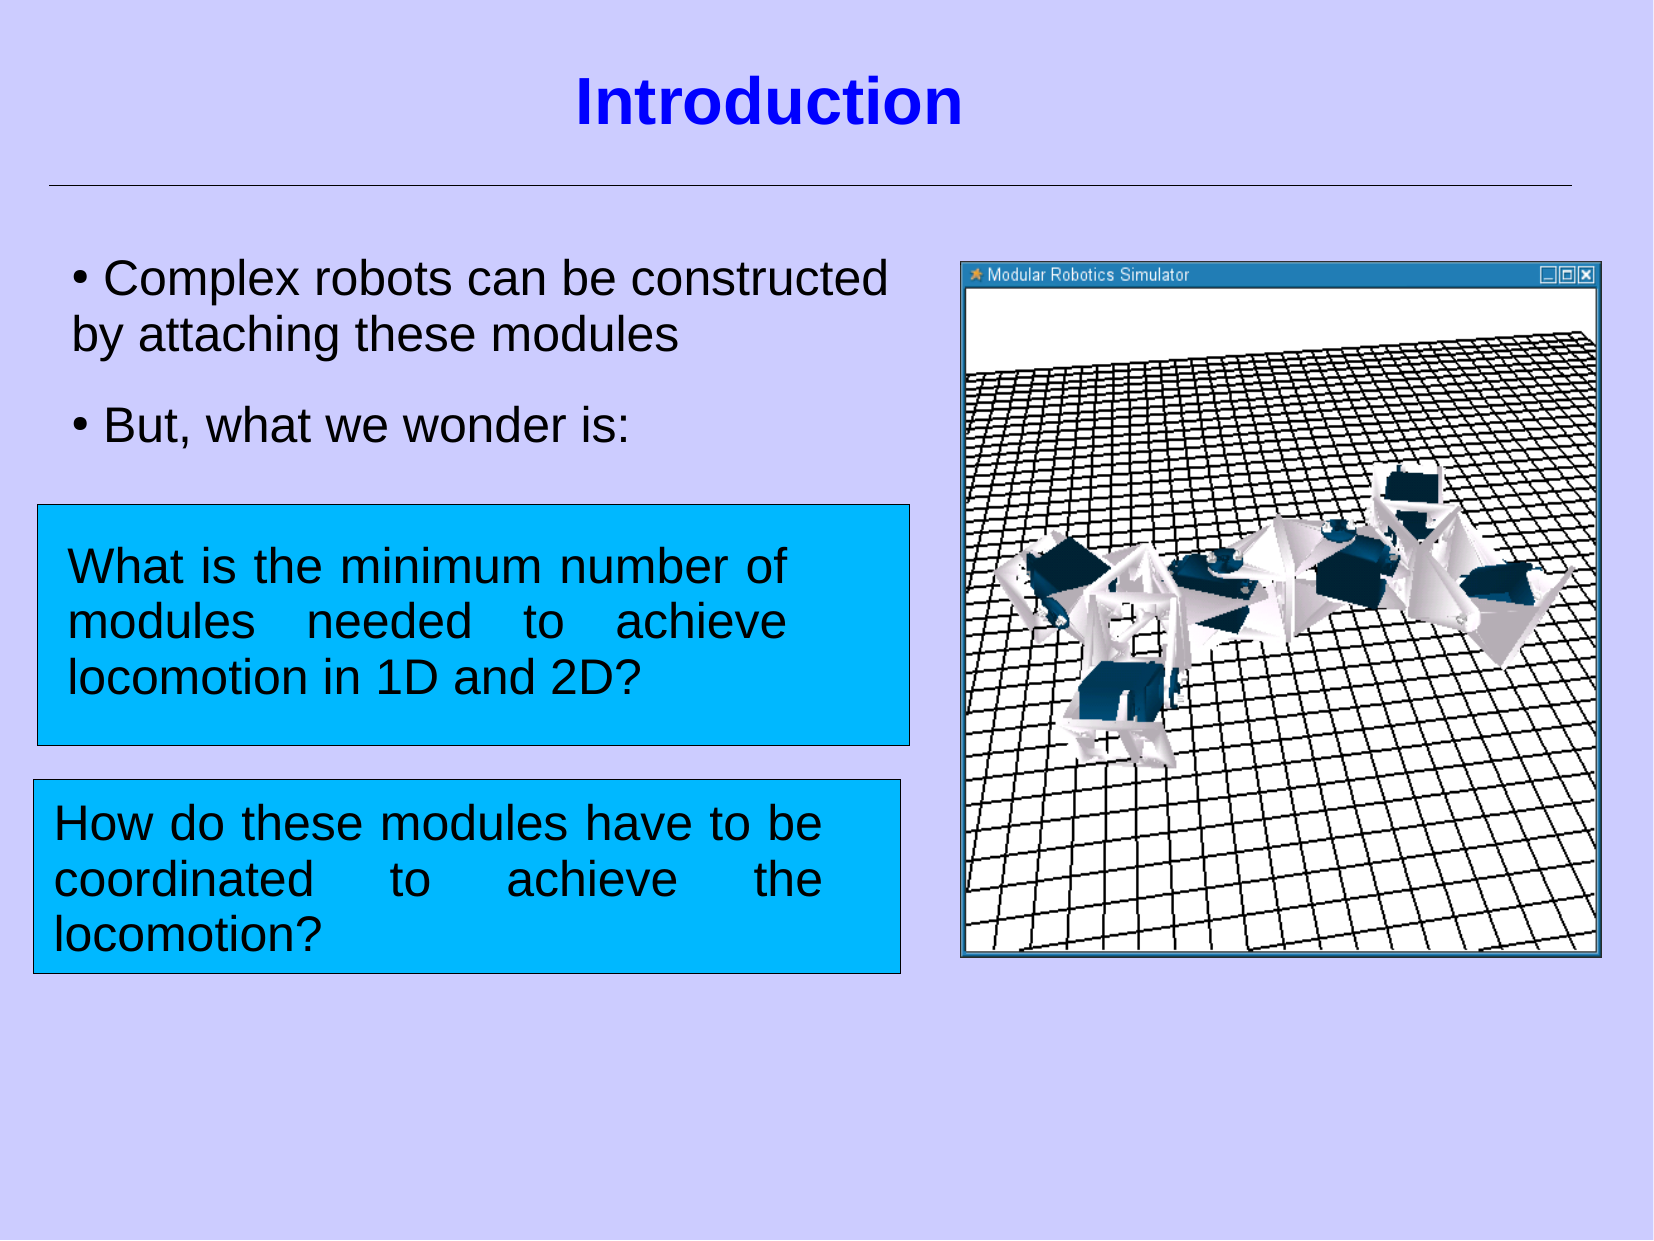

# Introduction
 Complex robots can be constructed by attaching these modules
 But, what we wonder is:
What is the minimum number of modules needed to achieve locomotion in 1D and 2D?
How do these modules have to be coordinated to achieve the locomotion?